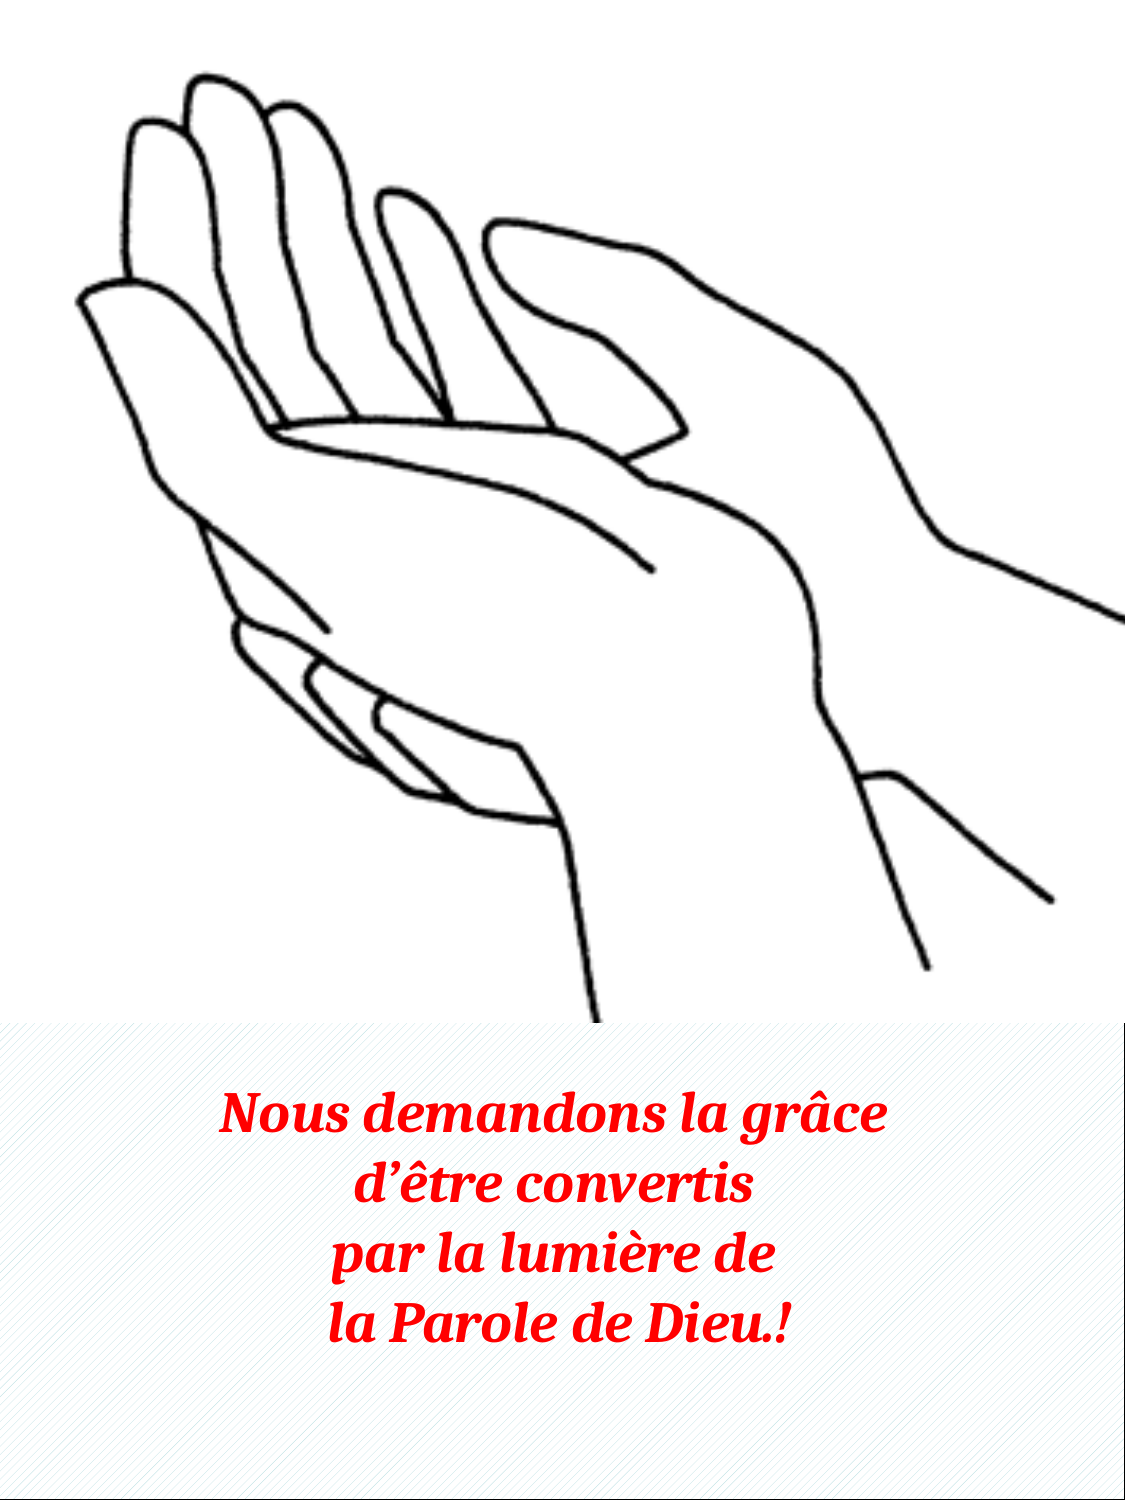

Nous demandons la grâce
d’être convertis
par la lumière de
la Parole de Dieu.!